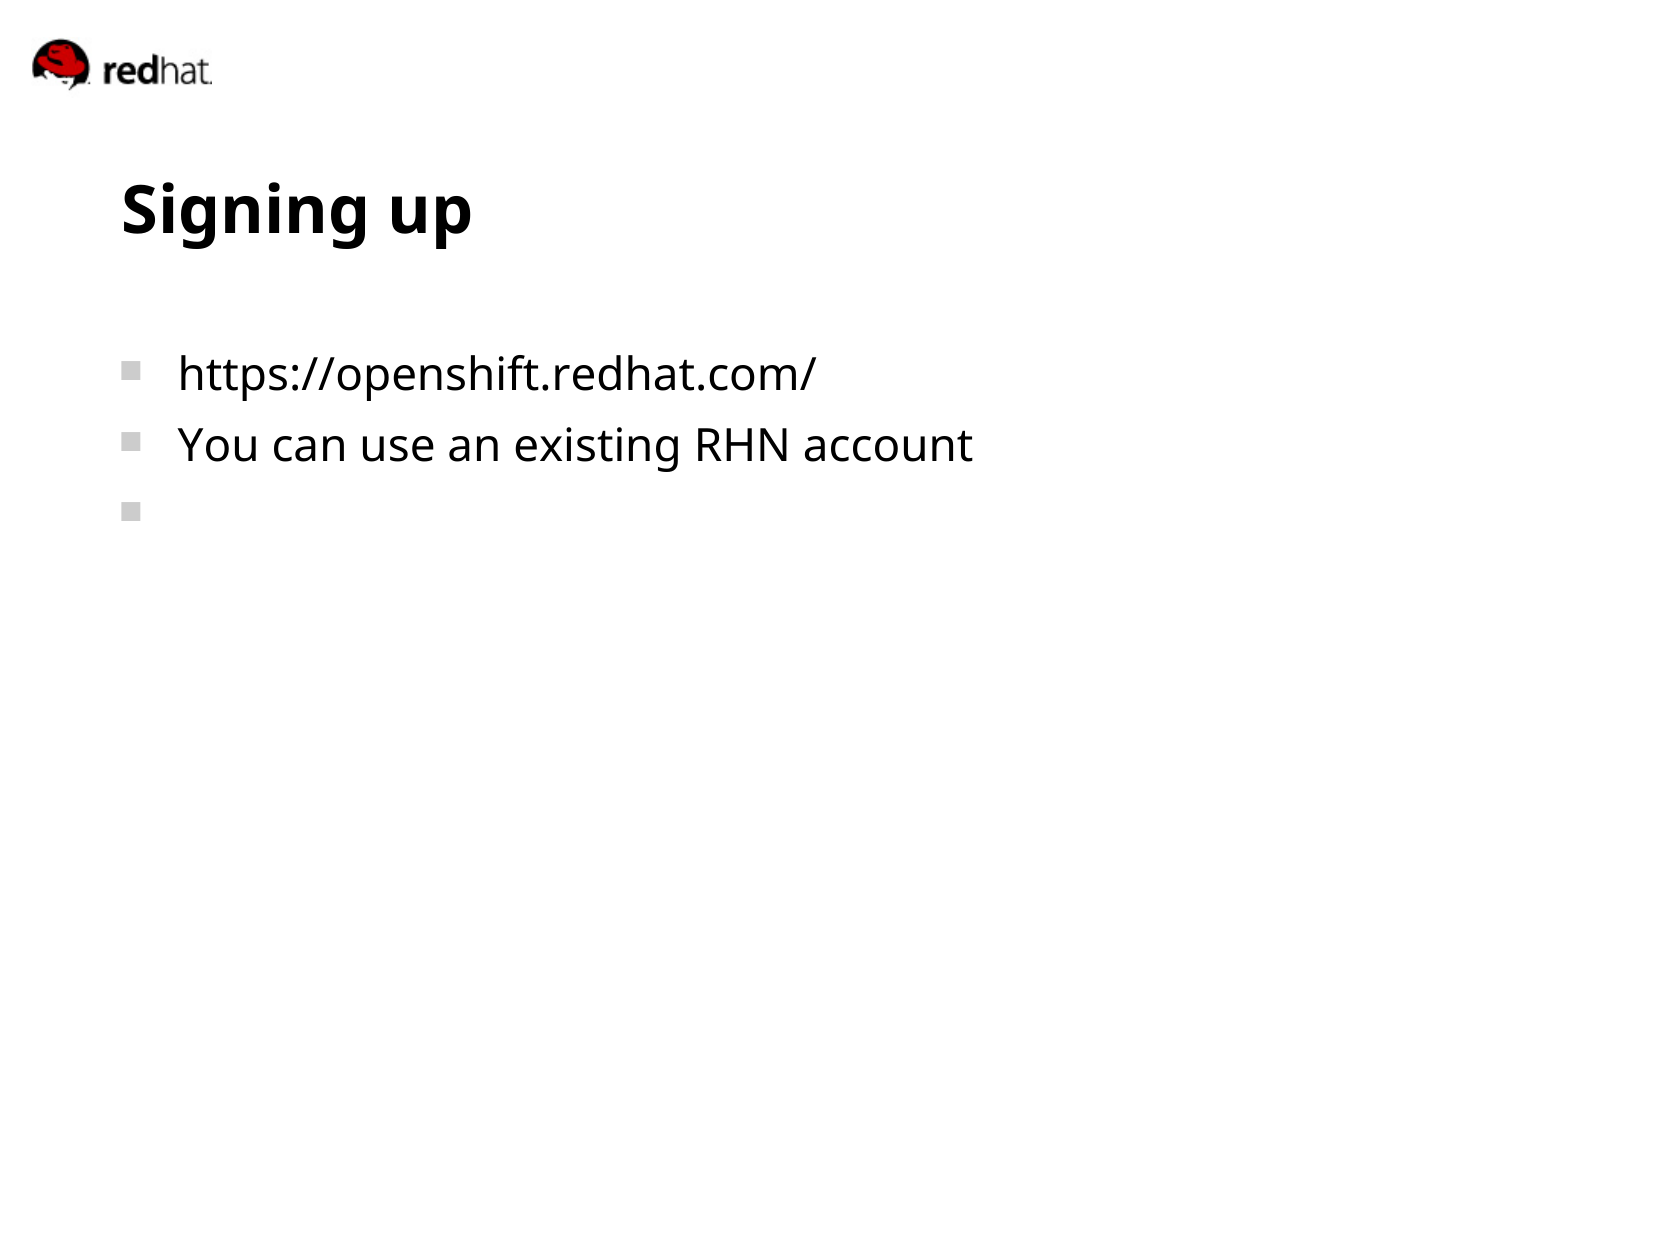

# Signing up
https://openshift.redhat.com/
You can use an existing RHN account